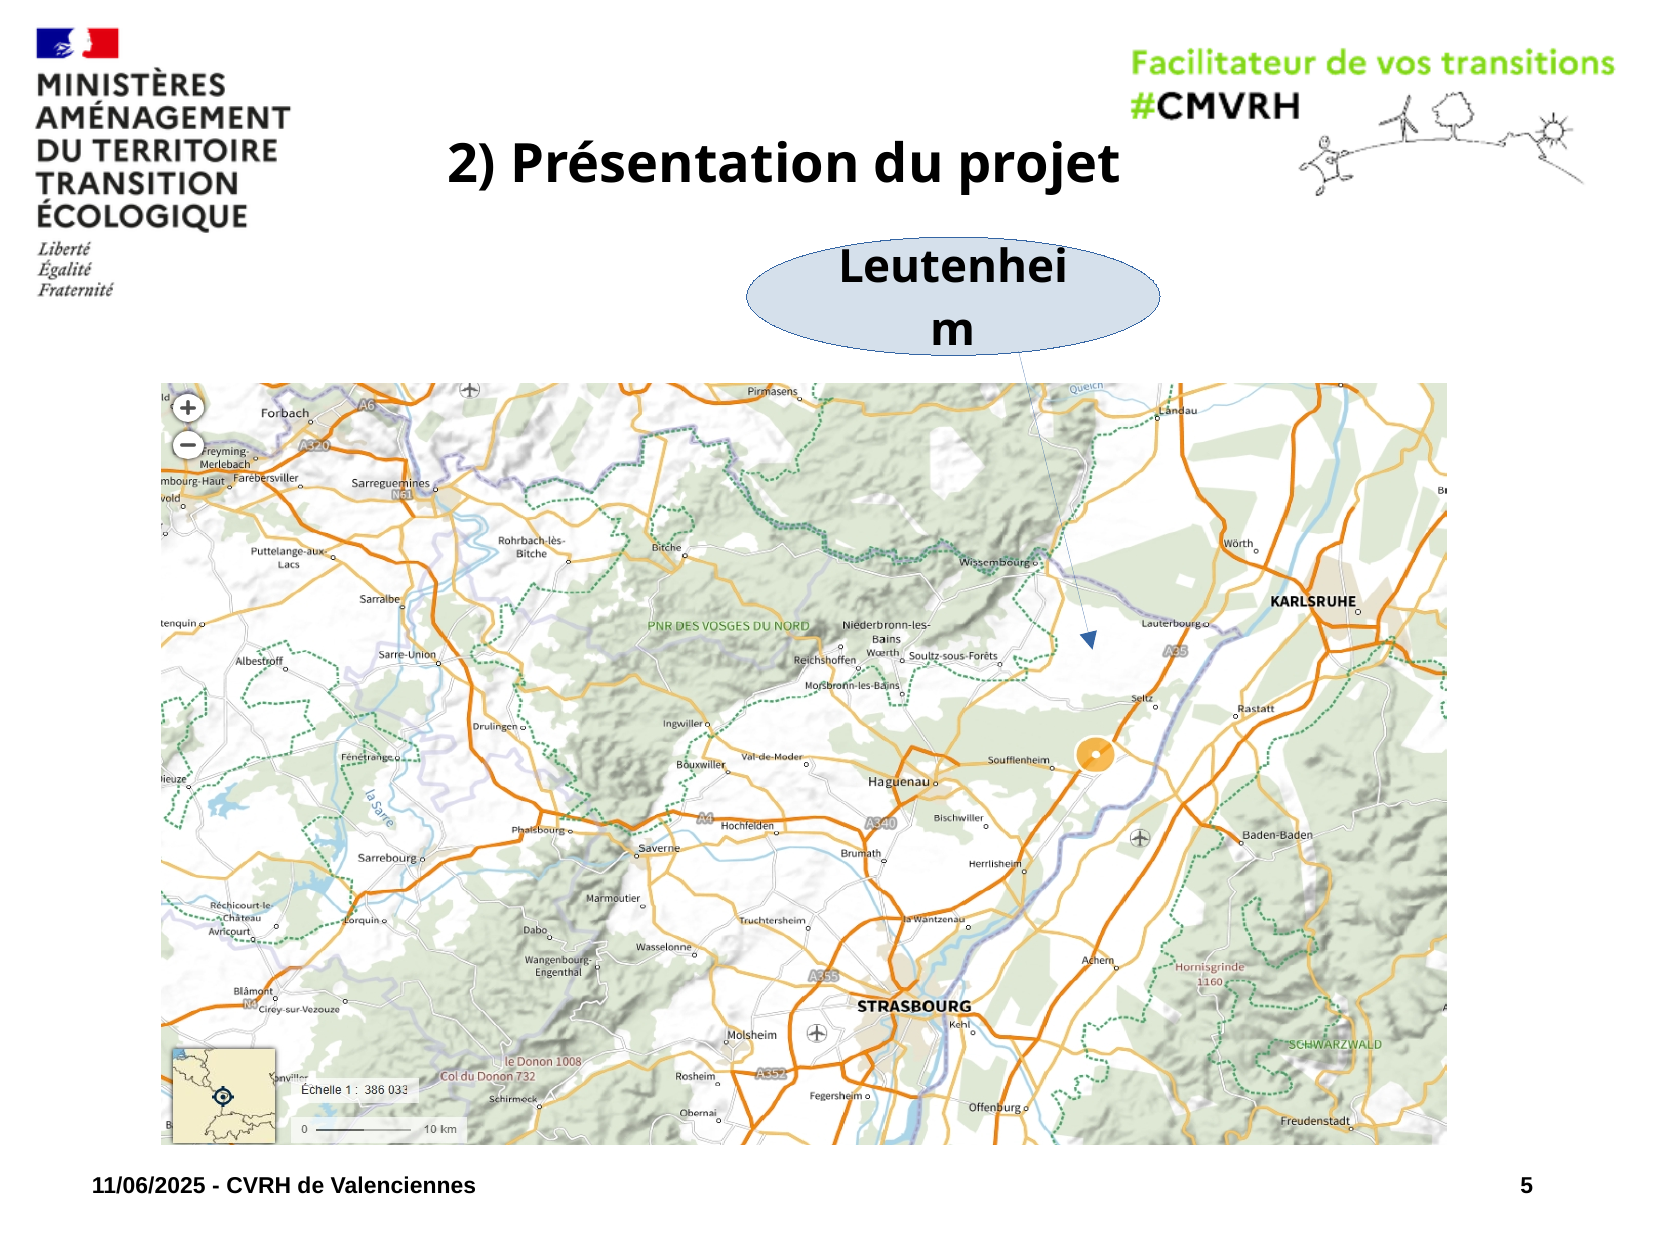

2) Présentation du projet
Leutenheim
11/06/2025 - CVRH de Valenciennes